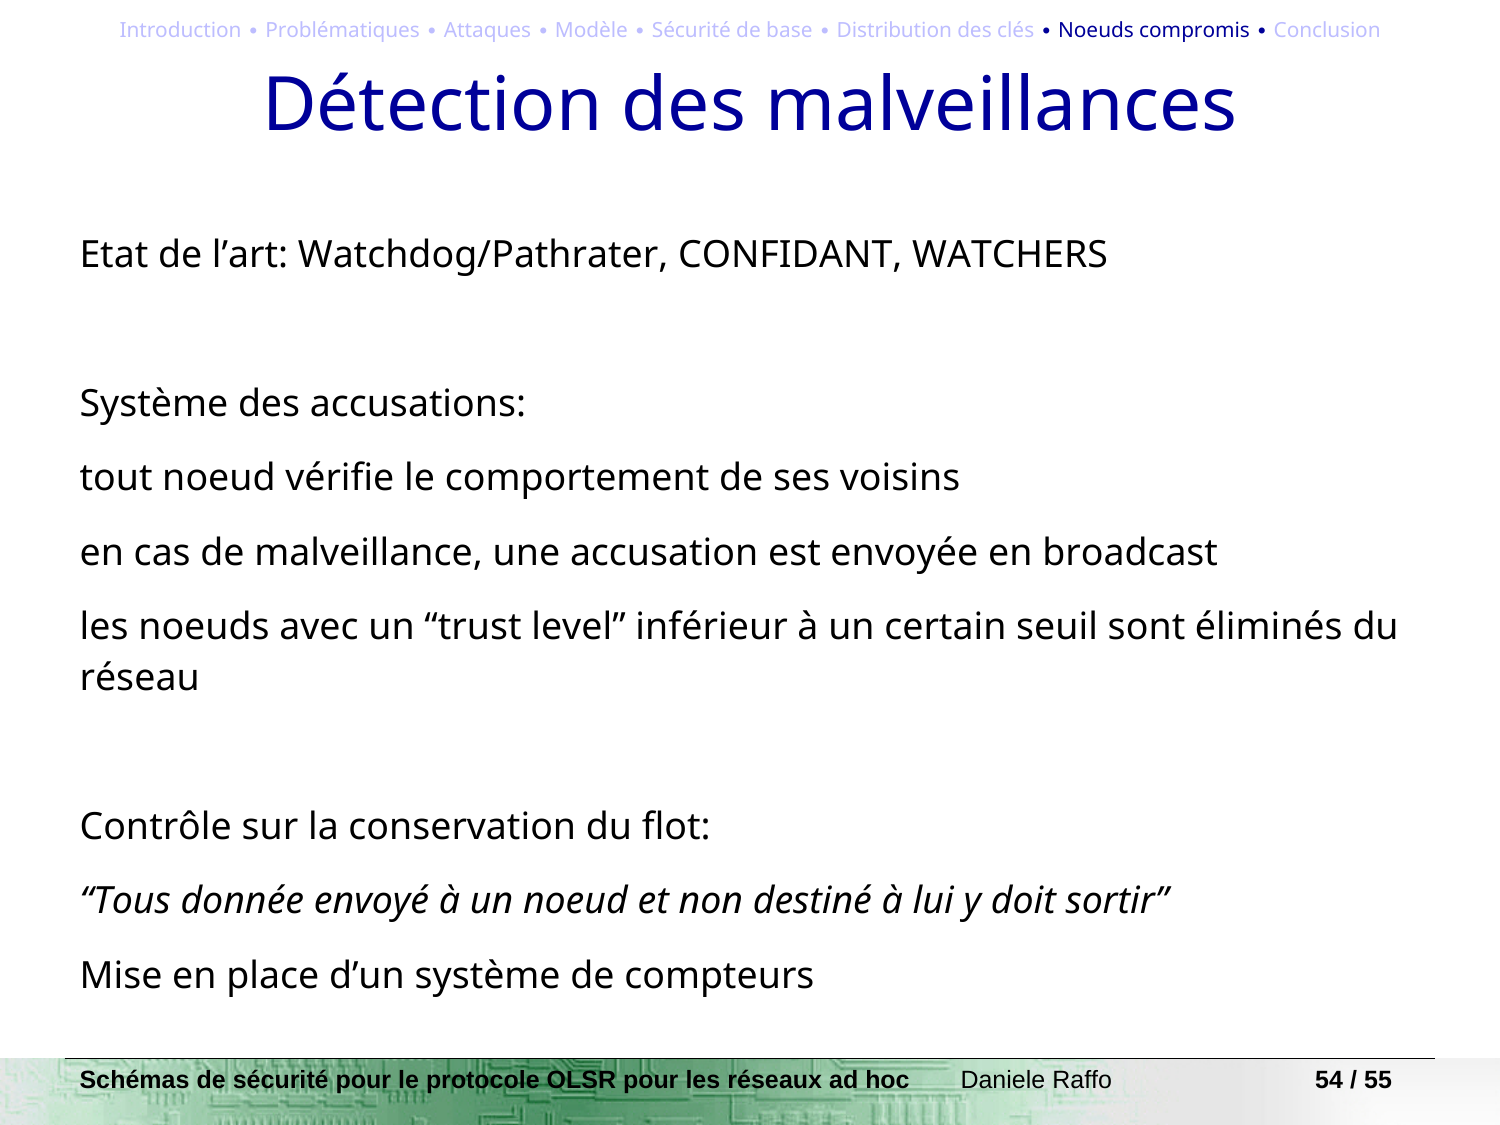

Introduction ∙ Problématiques ∙ Attaques ∙ Modèle ∙ Sécurité de base ∙ Distribution des clés ∙ Noeuds compromis ∙ Conclusion
Détection des malveillances
Etat de l’art: Watchdog/Pathrater, CONFIDANT, WATCHERS
Système des accusations:
tout noeud vérifie le comportement de ses voisins
en cas de malveillance, une accusation est envoyée en broadcast
les noeuds avec un “trust level” inférieur à un certain seuil sont éliminés du réseau
Contrôle sur la conservation du flot:
“Tous donnée envoyé à un noeud et non destiné à lui y doit sortir”
Mise en place d’un système de compteurs
54
Schémas de sécurité pour le protocole OLSR pour les réseaux ad hoc Daniele Raffo